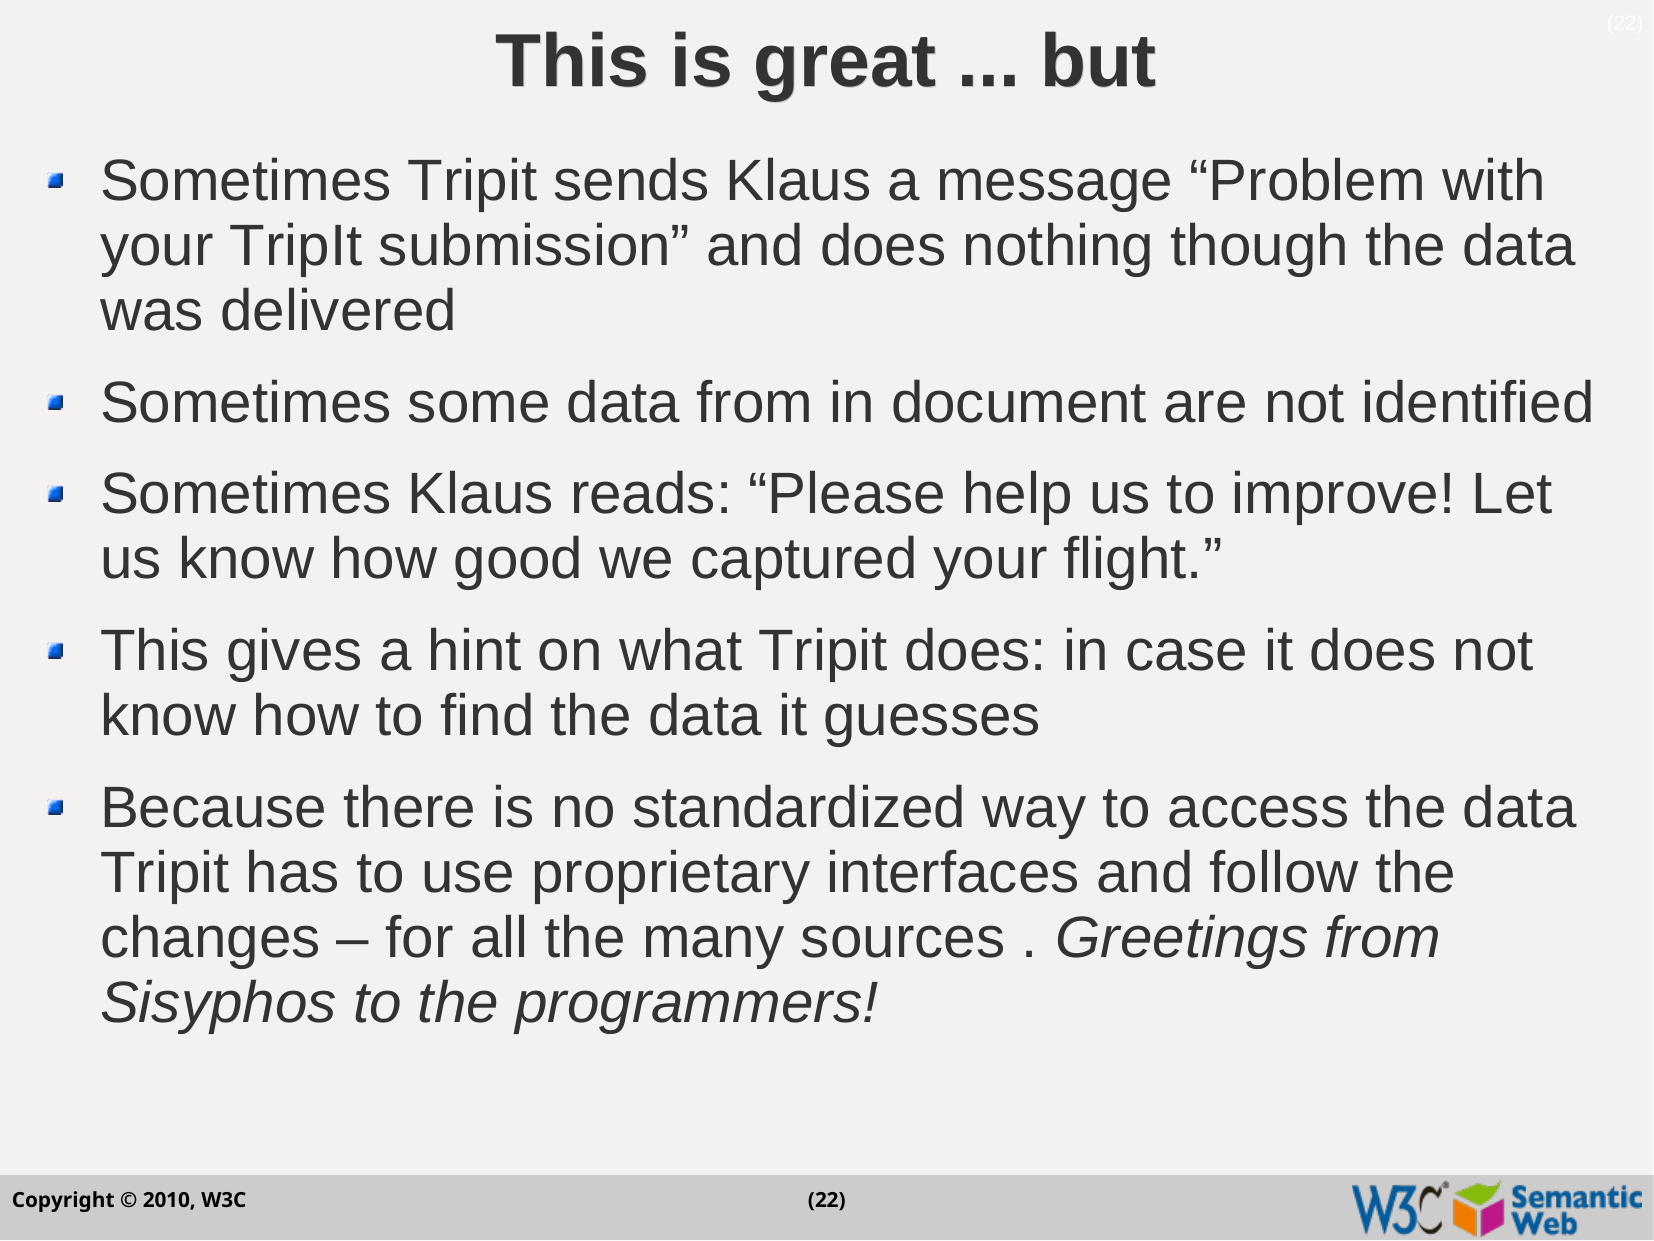

# This is great ... but
Sometimes Tripit sends Klaus a message “Problem with your TripIt submission” and does nothing though the data was delivered
Sometimes some data from in document are not identified
Sometimes Klaus reads: “Please help us to improve! Let us know how good we captured your flight.”
This gives a hint on what Tripit does: in case it does not know how to find the data it guesses
Because there is no standardized way to access the data Tripit has to use proprietary interfaces and follow the changes – for all the many sources . Greetings from Sisyphos to the programmers!